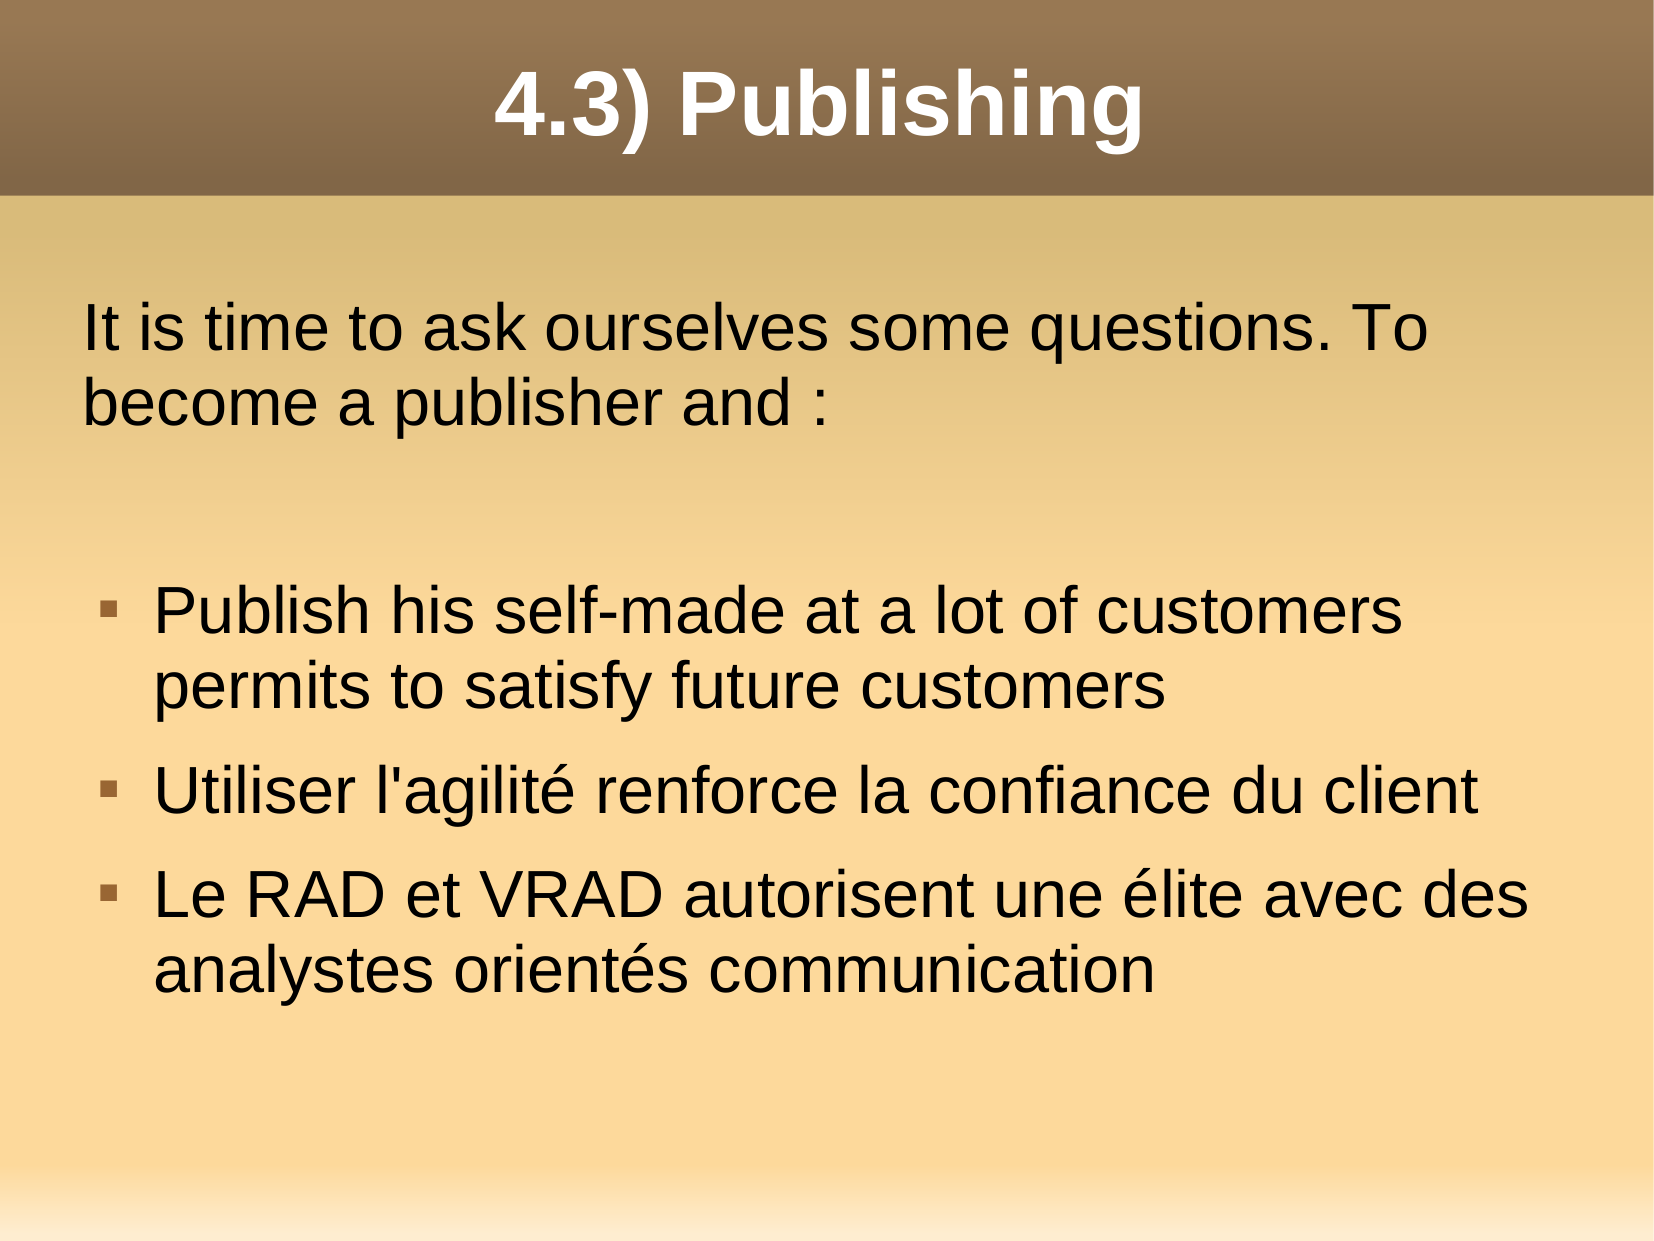

# 4.3) Publishing
It is time to ask ourselves some questions. To become a publisher and :
Publish his self-made at a lot of customers permits to satisfy future customers
Utiliser l'agilité renforce la confiance du client
Le RAD et VRAD autorisent une élite avec des analystes orientés communication